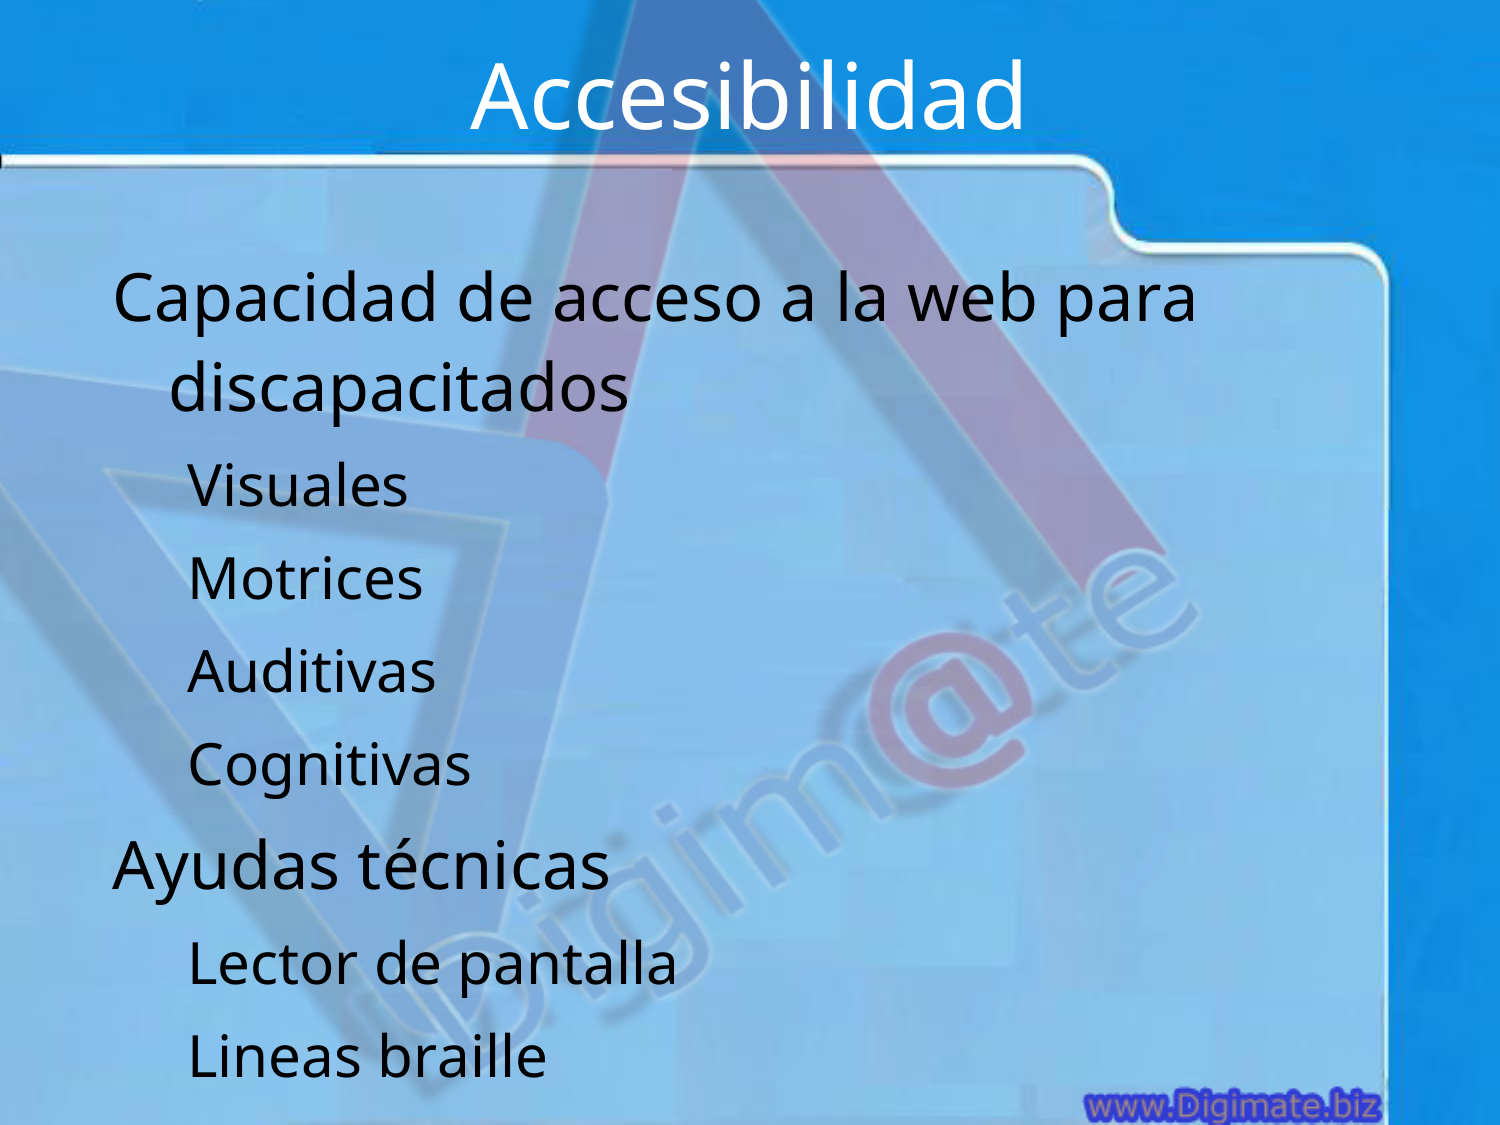

# Accesibilidad
Capacidad de acceso a la web para discapacitados
Visuales
Motrices
Auditivas
Cognitivas
Ayudas técnicas
Lector de pantalla
Lineas braille